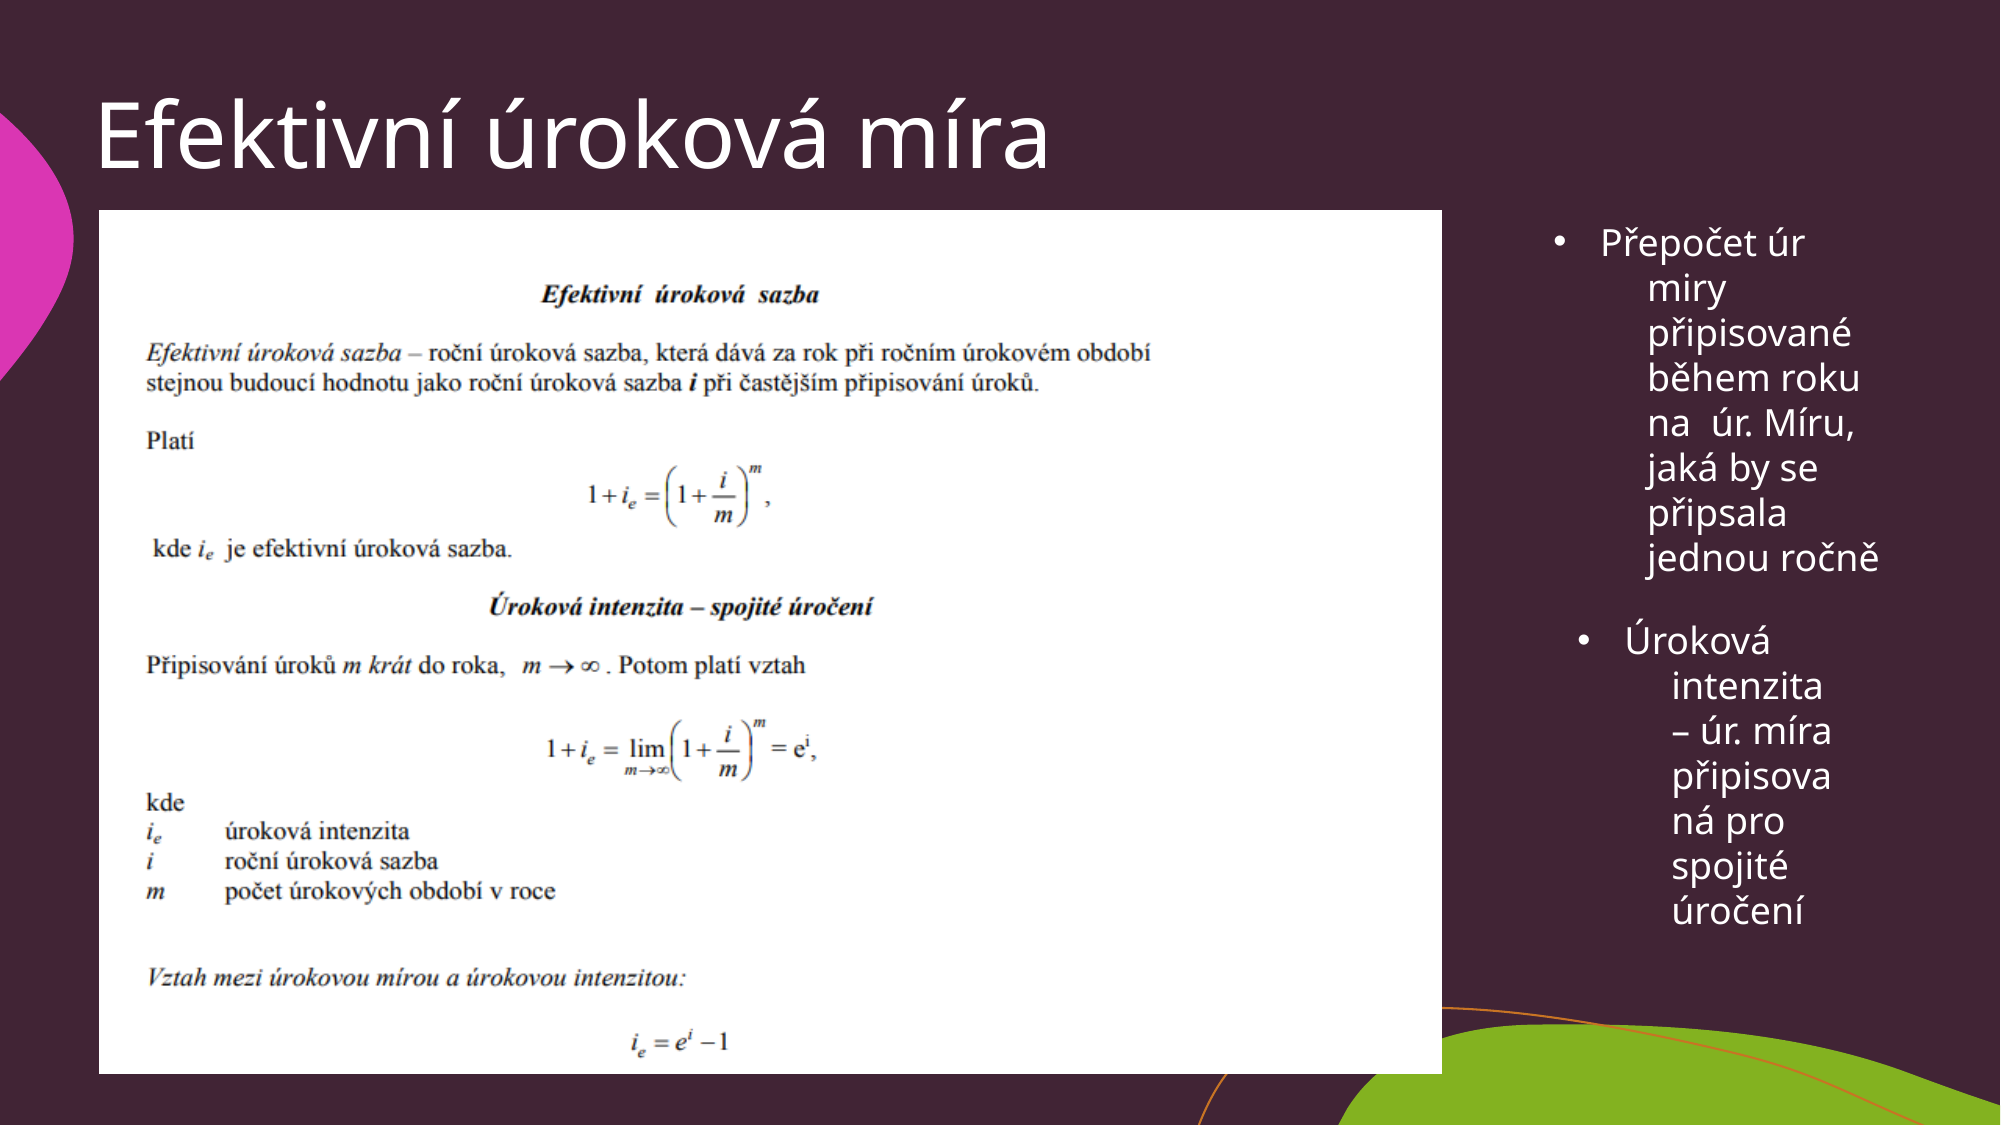

# Efektivní úroková míra
Přepočet úr miry připisované během roku na úr. Míru, jaká by se připsala jednou ročně
Úroková intenzita – úr. míra připisovaná pro spojité úročení